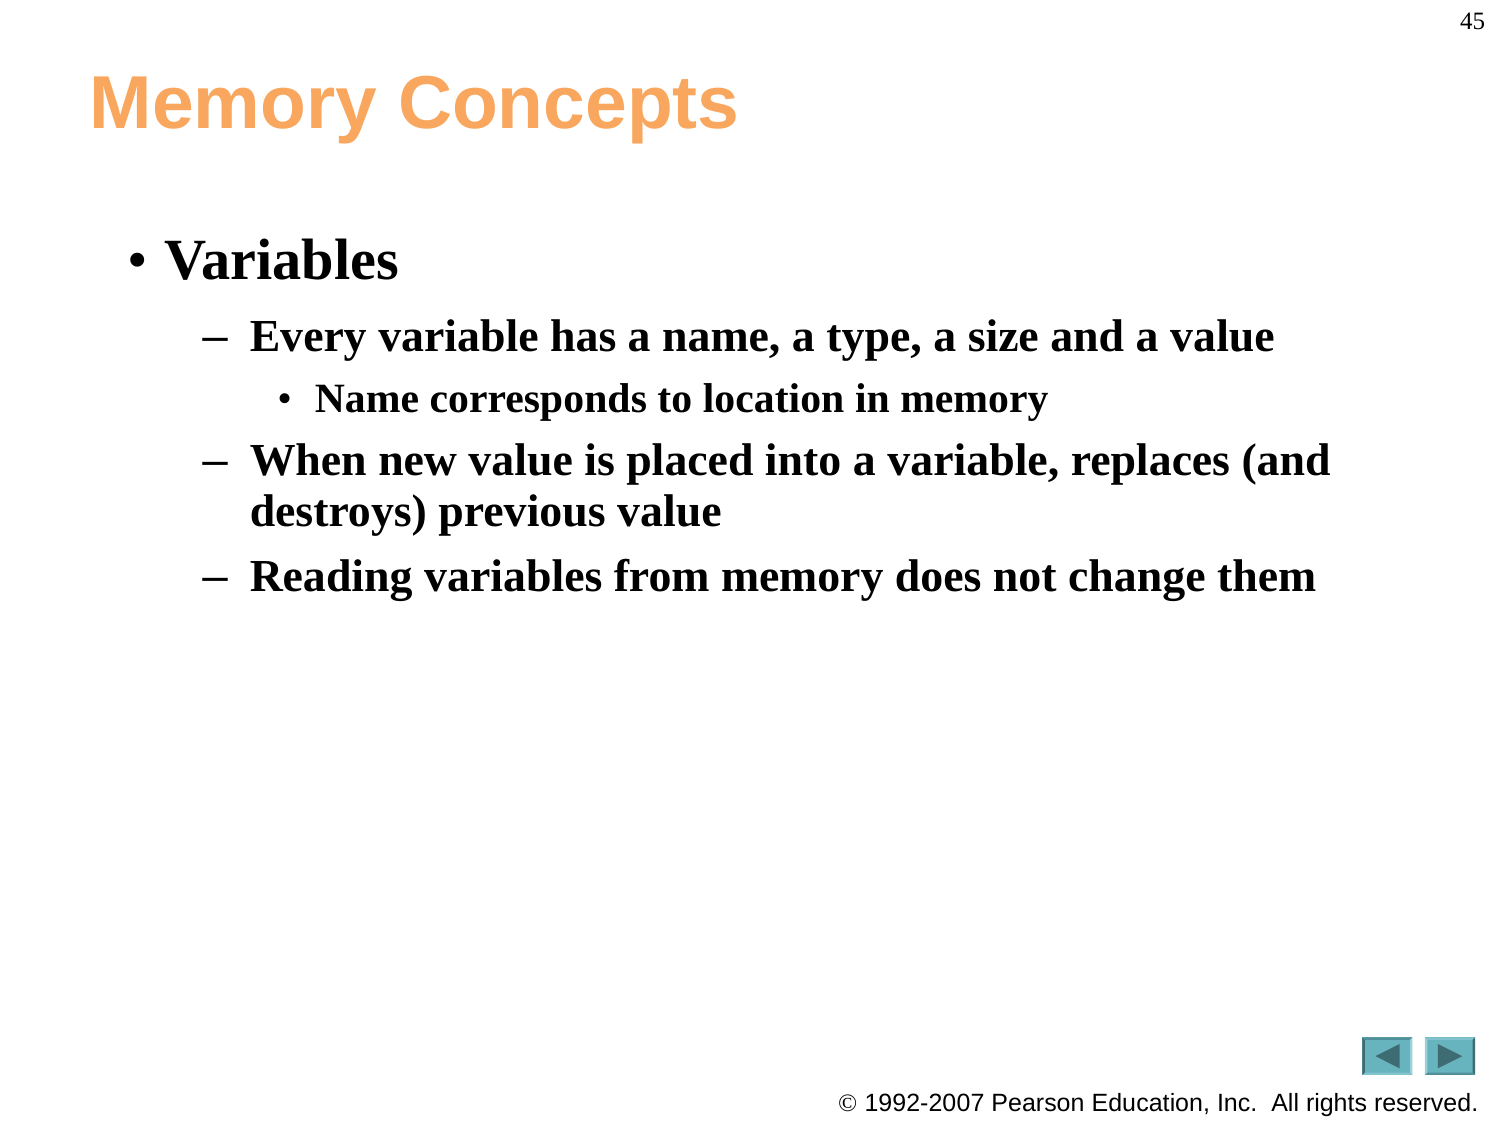

45
# Memory Concepts
Variables
Every variable has a name, a type, a size and a value
Name corresponds to location in memory
When new value is placed into a variable, replaces (and destroys) previous value
Reading variables from memory does not change them